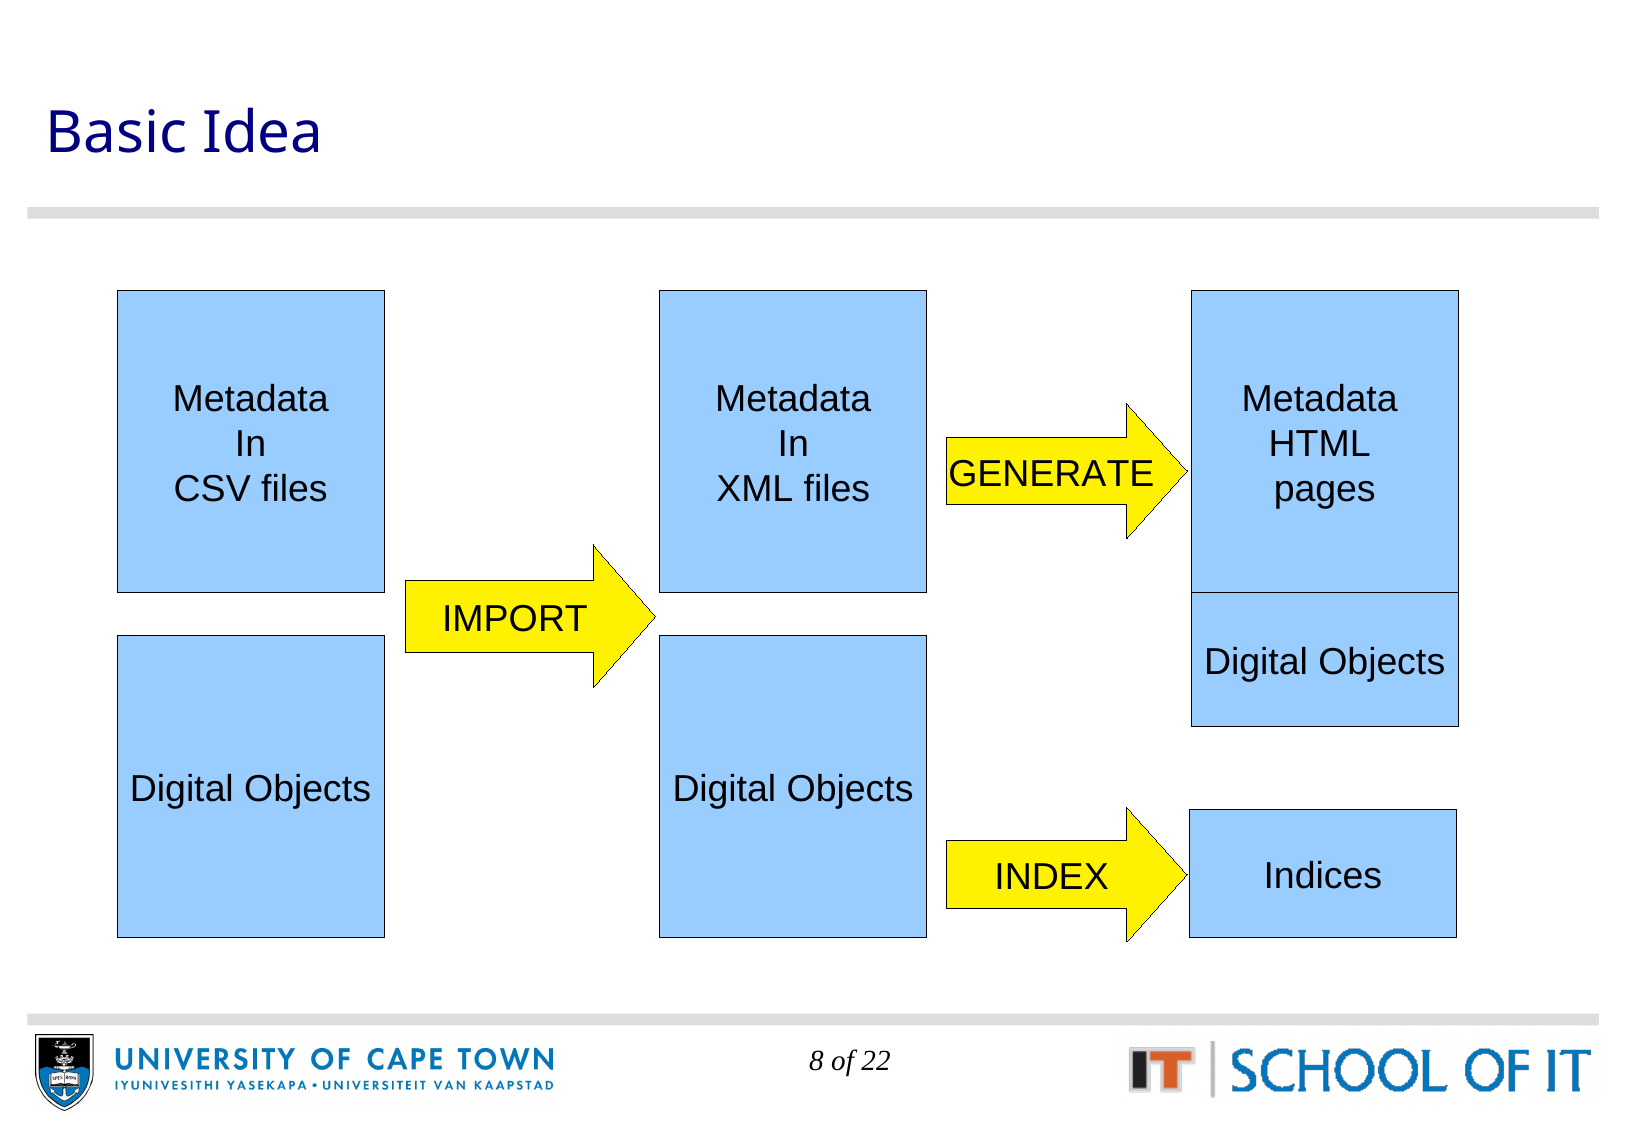

# Basic Idea
Metadata
In
CSV files
Metadata
In
XML files
Metadata
HTML
pages
GENERATE
IMPORT
Digital Objects
Digital Objects
Digital Objects
Digital Objects
INDEX
Indices
8